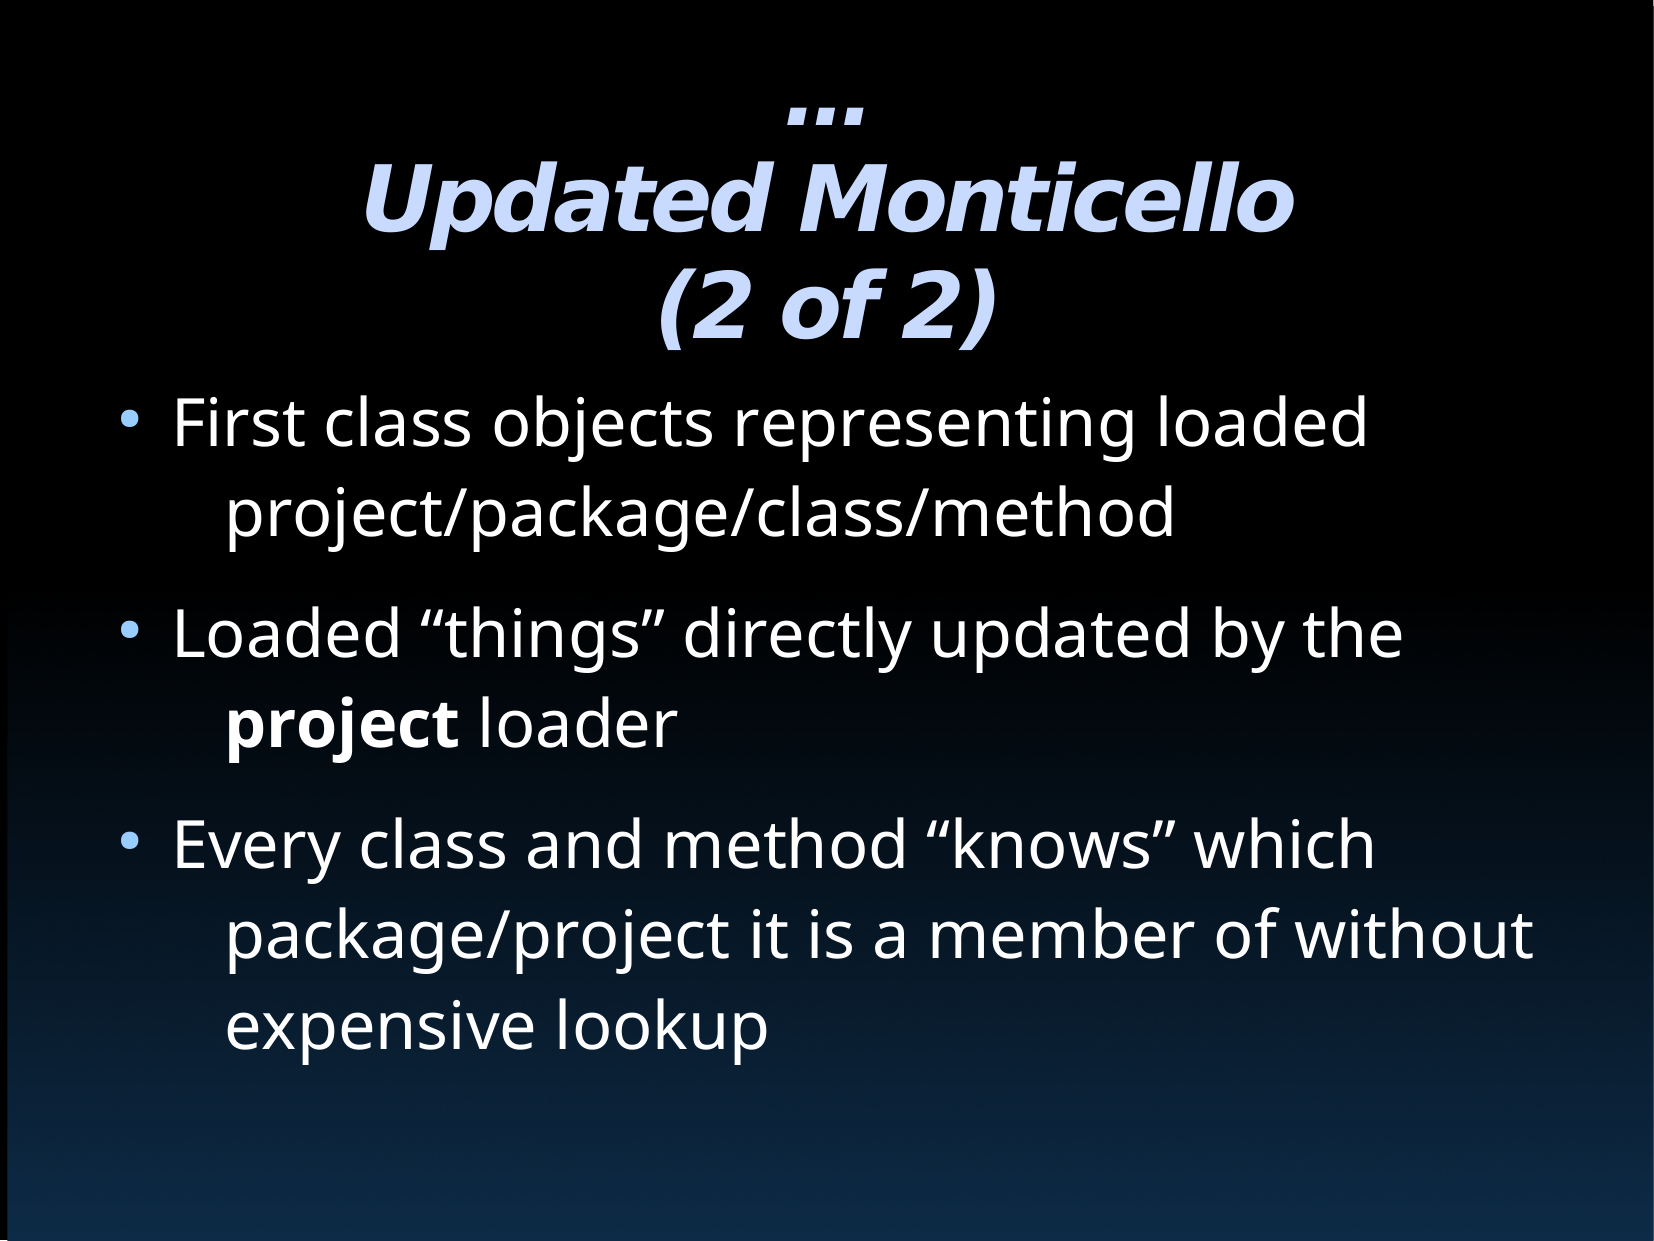

# … Updated Monticello (2 of 2)
First class objects representing loaded project/package/class/method
Loaded “things” directly updated by the project loader
Every class and method “knows” which package/project it is a member of without expensive lookup